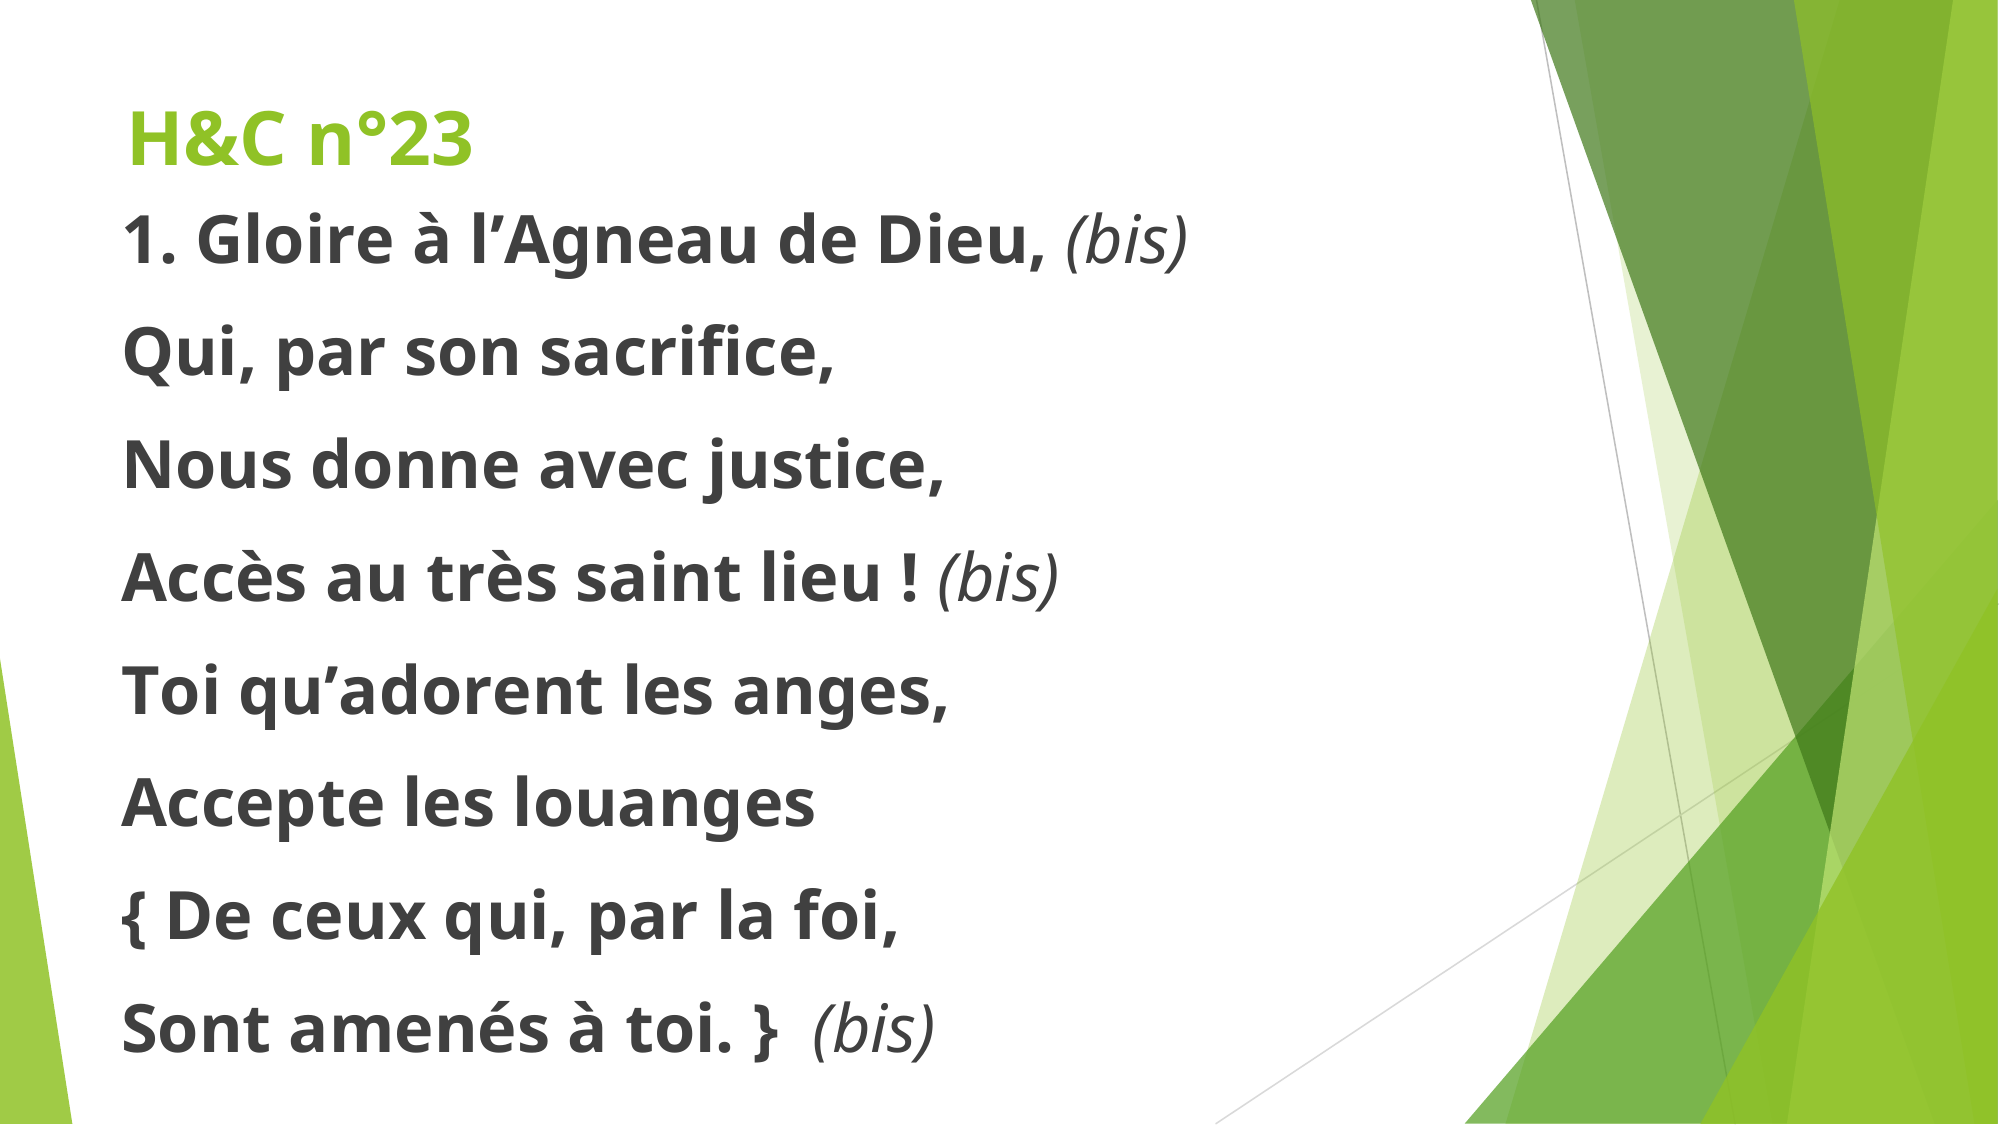

H&C n°23
1. Gloire à l’Agneau de Dieu, (bis)
Qui, par son sacrifice,
Nous donne avec justice,
Accès au très saint lieu ! (bis)
Toi qu’adorent les anges,
Accepte les louanges
{ De ceux qui, par la foi,
Sont amenés à toi. } (bis)